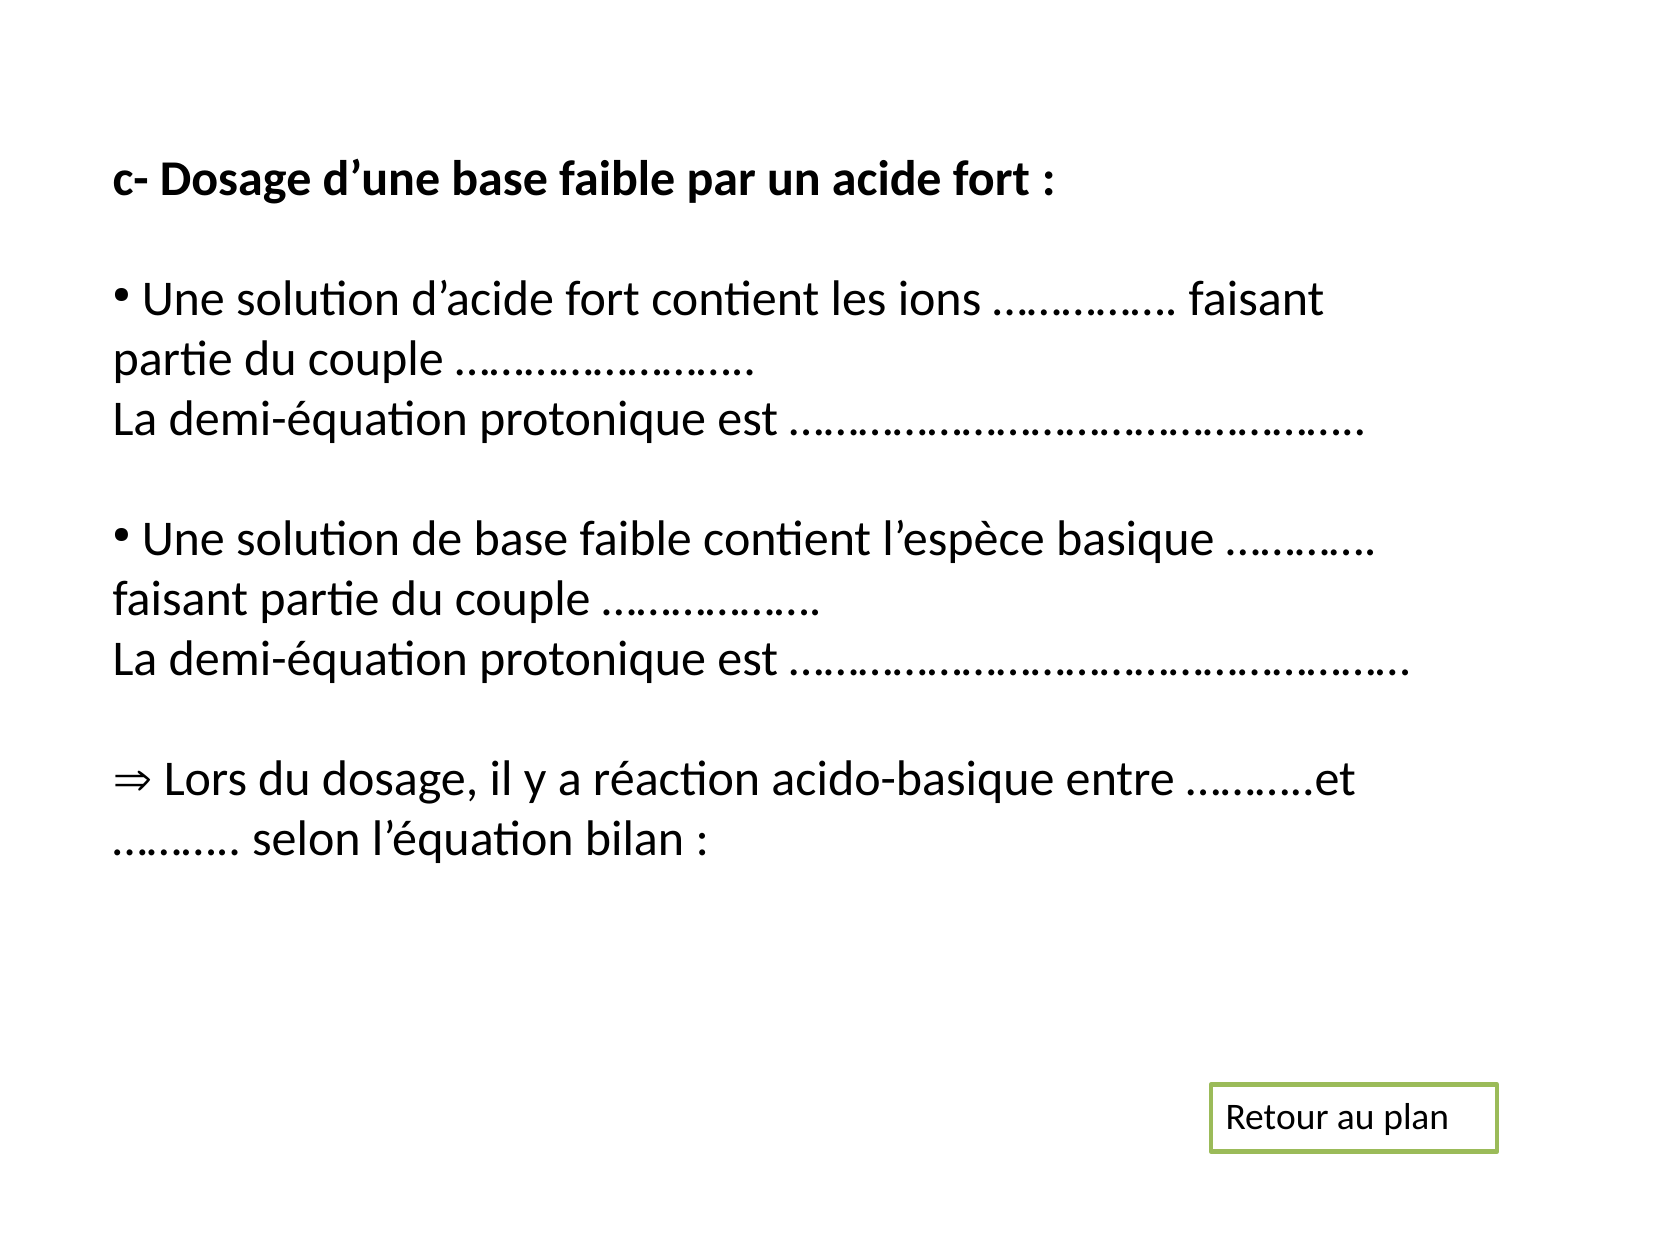

c- Dosage d’une base faible par un acide fort :
 Une solution d’acide fort contient les ions ……………. faisant partie du couple ……………………..
La demi-équation protonique est …………………………………………..
 Une solution de base faible contient l’espèce basique …………. faisant partie du couple ……………….
La demi-équation protonique est ………………………………………………
 Lors du dosage, il y a réaction acido-basique entre ………..et ……….. selon l’équation bilan :
Retour au plan